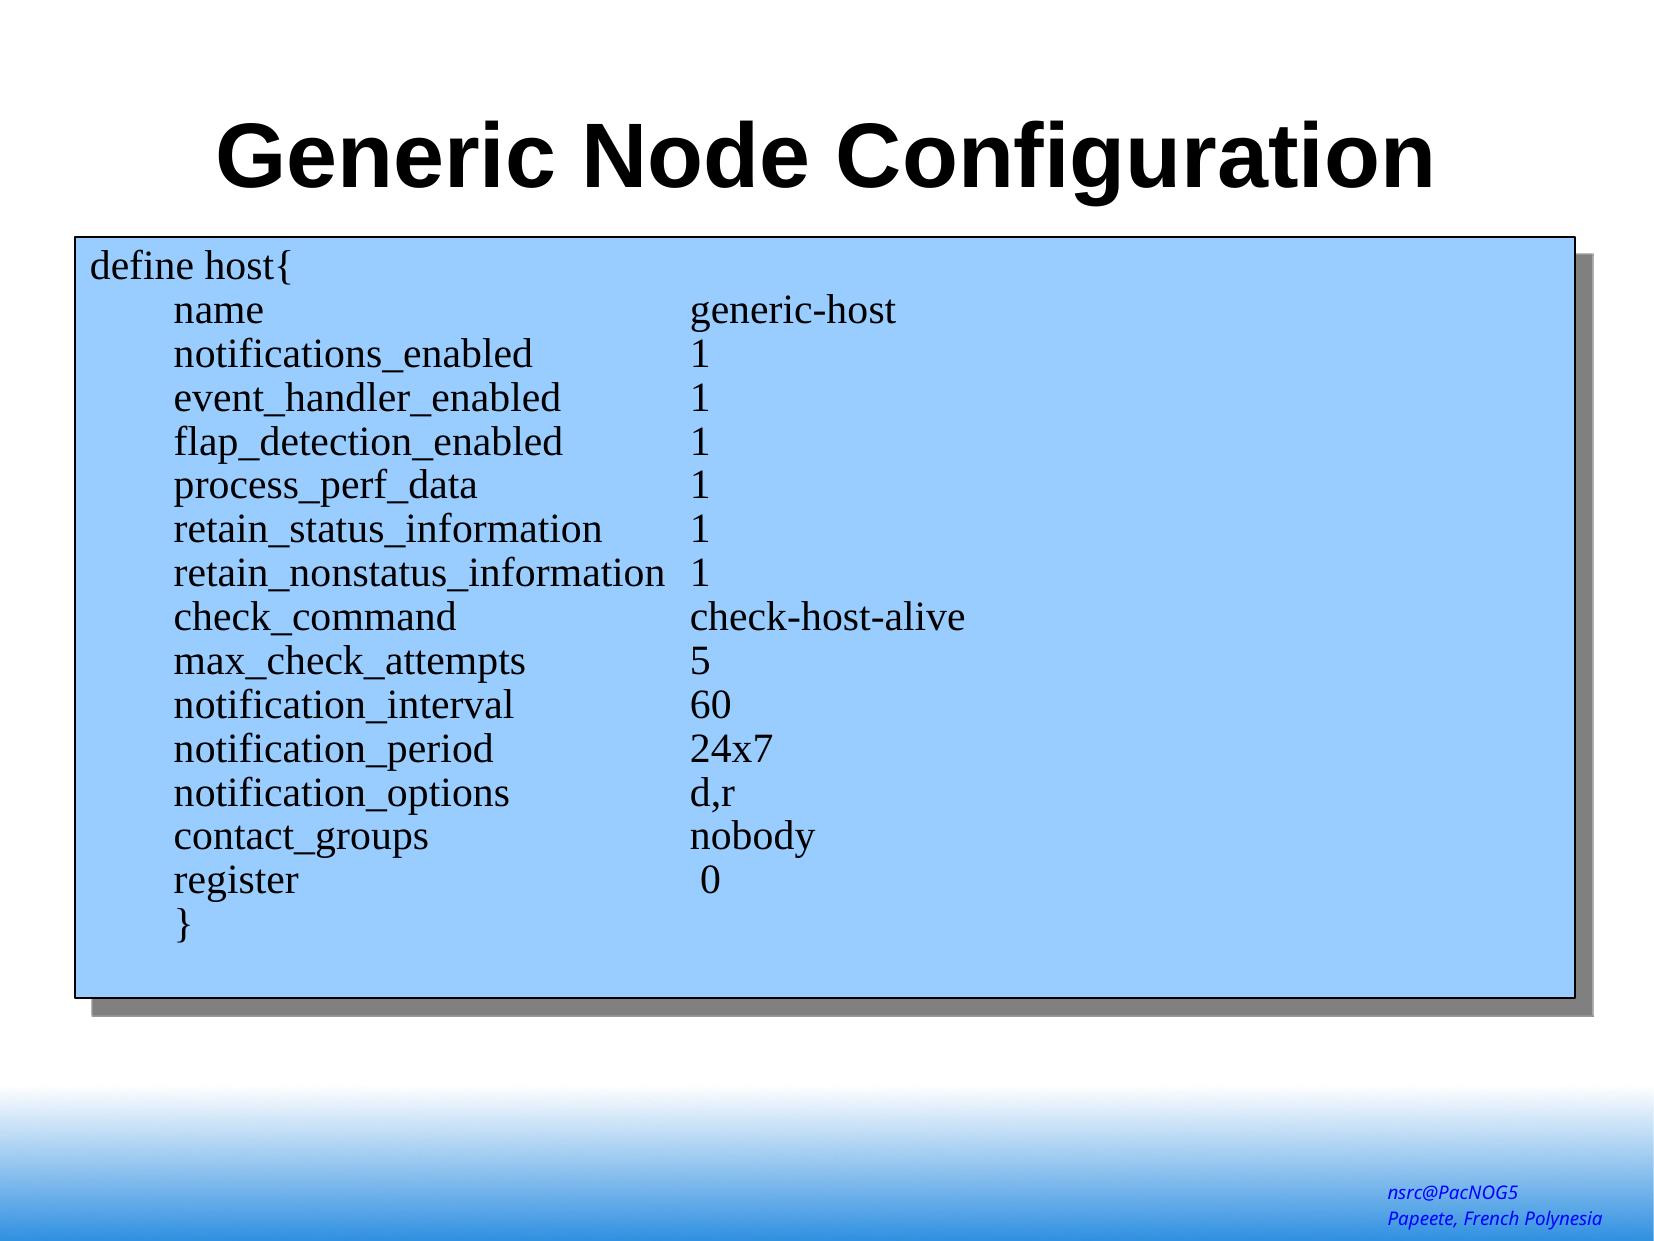

# Generic Node Configuration
define host{
 name 		generic-host
 notifications_enabled 	1
 event_handler_enabled 	1
 flap_detection_enabled 	1
 process_perf_data 	1
 retain_status_information 	1
 retain_nonstatus_information	1
 check_command 	check-host-alive
 max_check_attempts 	5
 notification_interval 	60
 notification_period 	24x7
 notification_options 	d,r
 contact_groups 	nobody
 register 		 0
 }